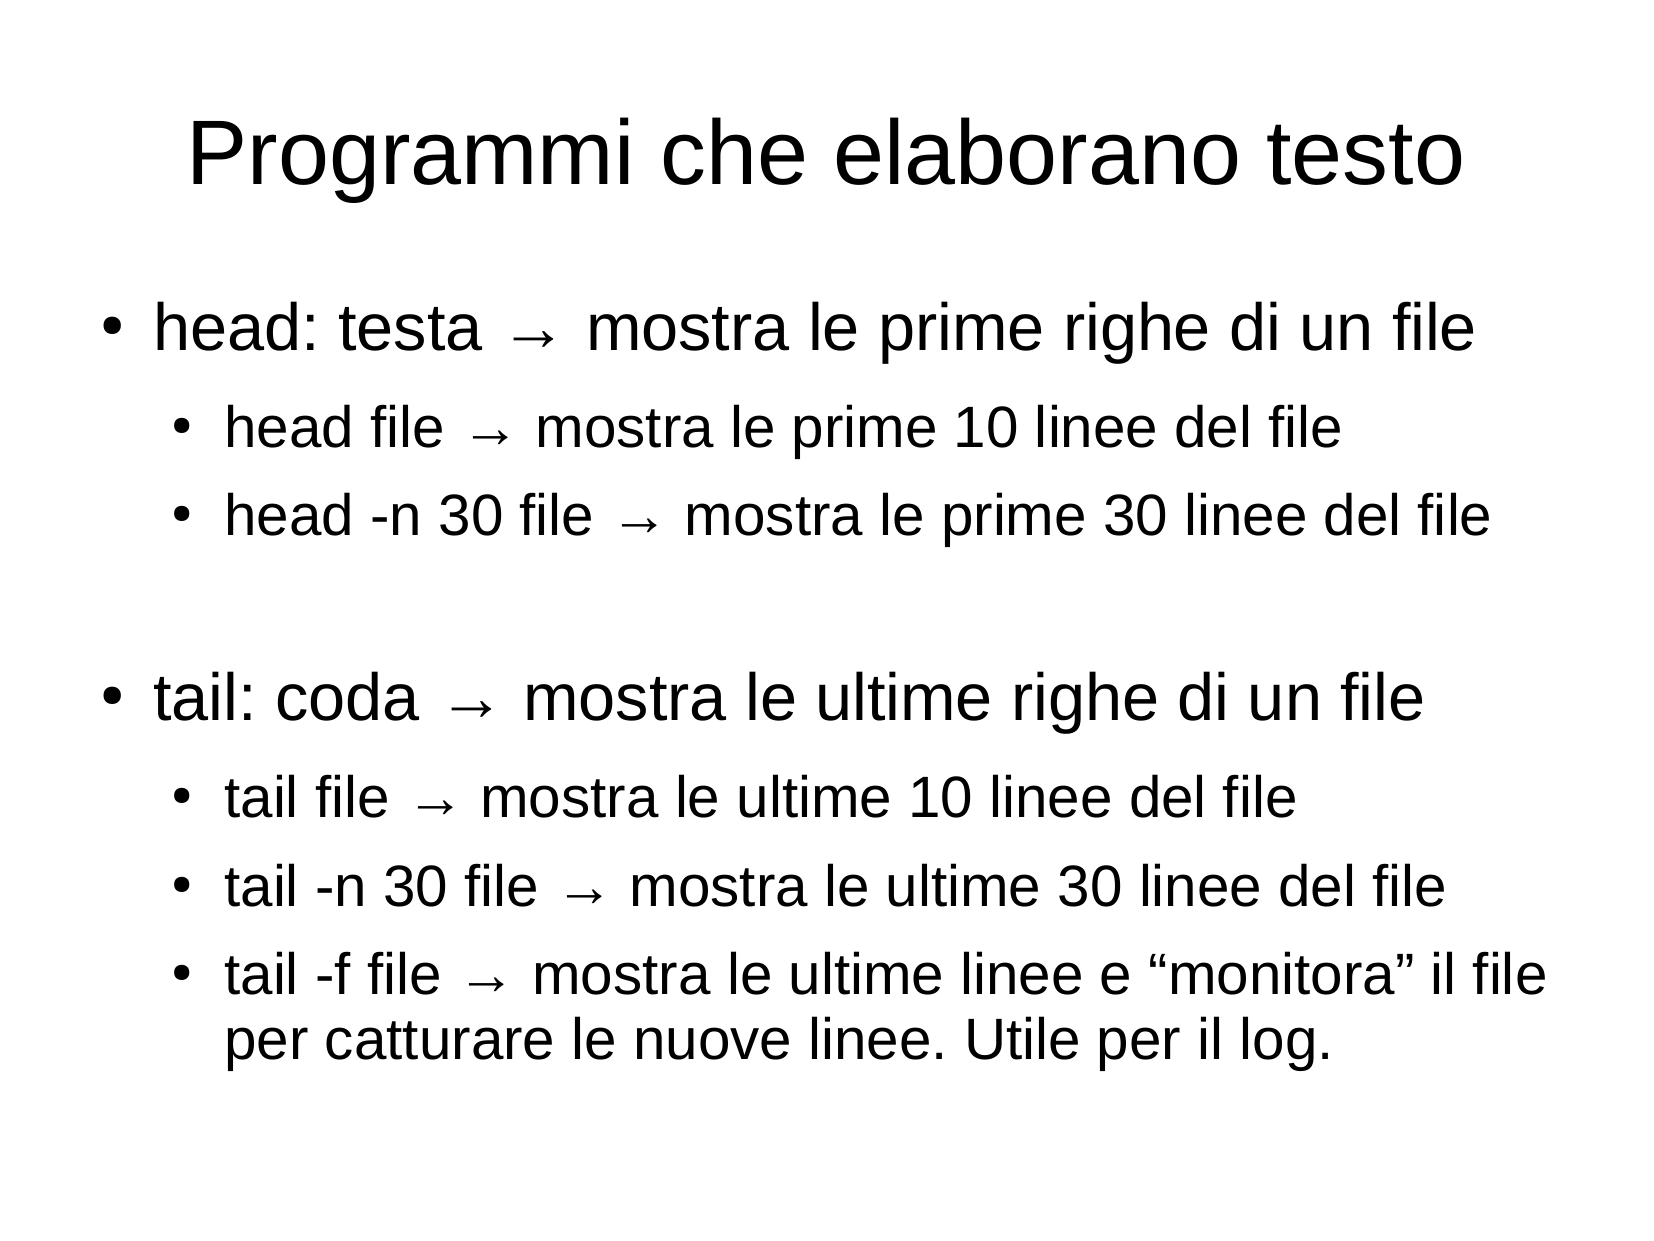

# Programmi che elaborano testo
head: testa → mostra le prime righe di un file
head file → mostra le prime 10 linee del file
head -n 30 file → mostra le prime 30 linee del file
tail: coda → mostra le ultime righe di un file
tail file → mostra le ultime 10 linee del file
tail -n 30 file → mostra le ultime 30 linee del file
tail -f file → mostra le ultime linee e “monitora” il file per catturare le nuove linee. Utile per il log.